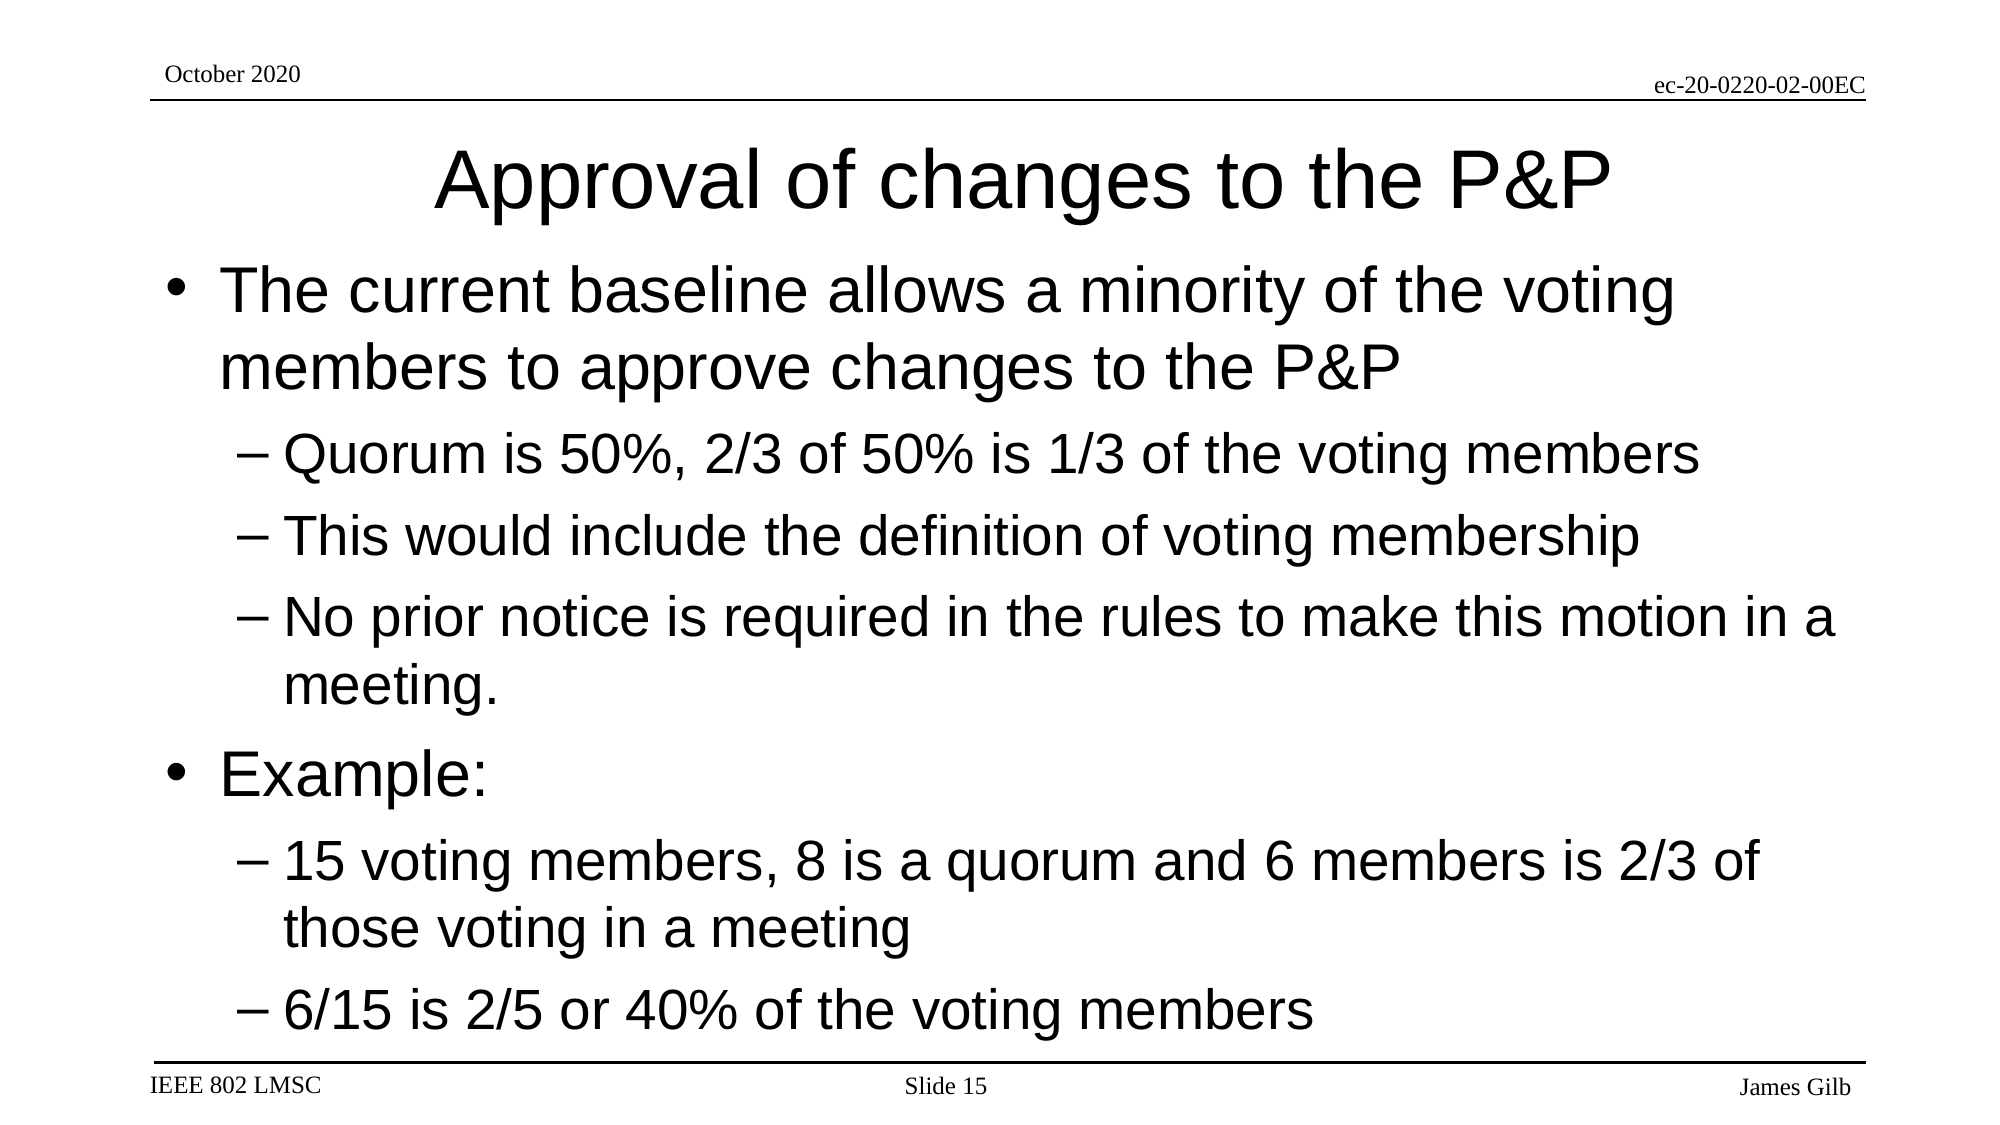

# Approval of changes to the P&P
The current baseline allows a minority of the voting members to approve changes to the P&P
Quorum is 50%, 2/3 of 50% is 1/3 of the voting members
This would include the definition of voting membership
No prior notice is required in the rules to make this motion in a meeting.
Example:
15 voting members, 8 is a quorum and 6 members is 2/3 of those voting in a meeting
6/15 is 2/5 or 40% of the voting members
15